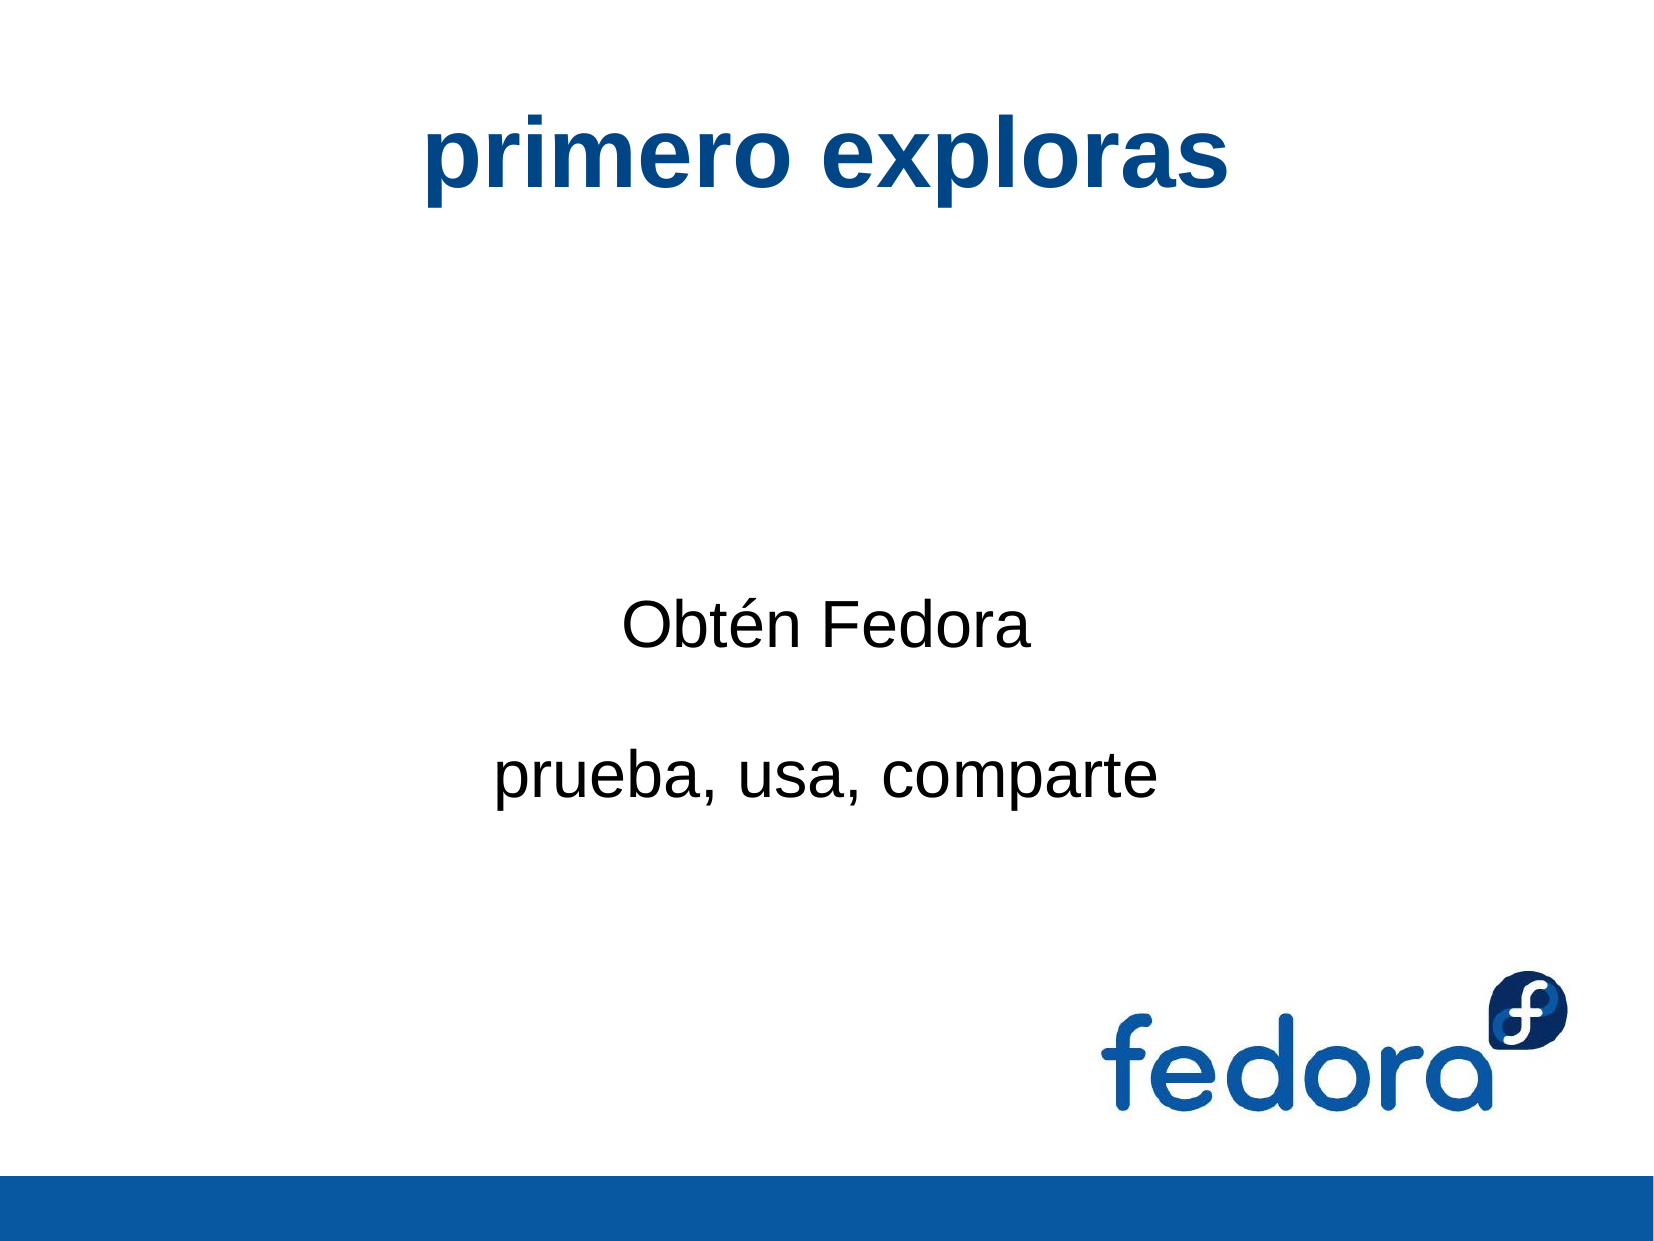

# primero exploras
Obtén Fedora
prueba, usa, comparte